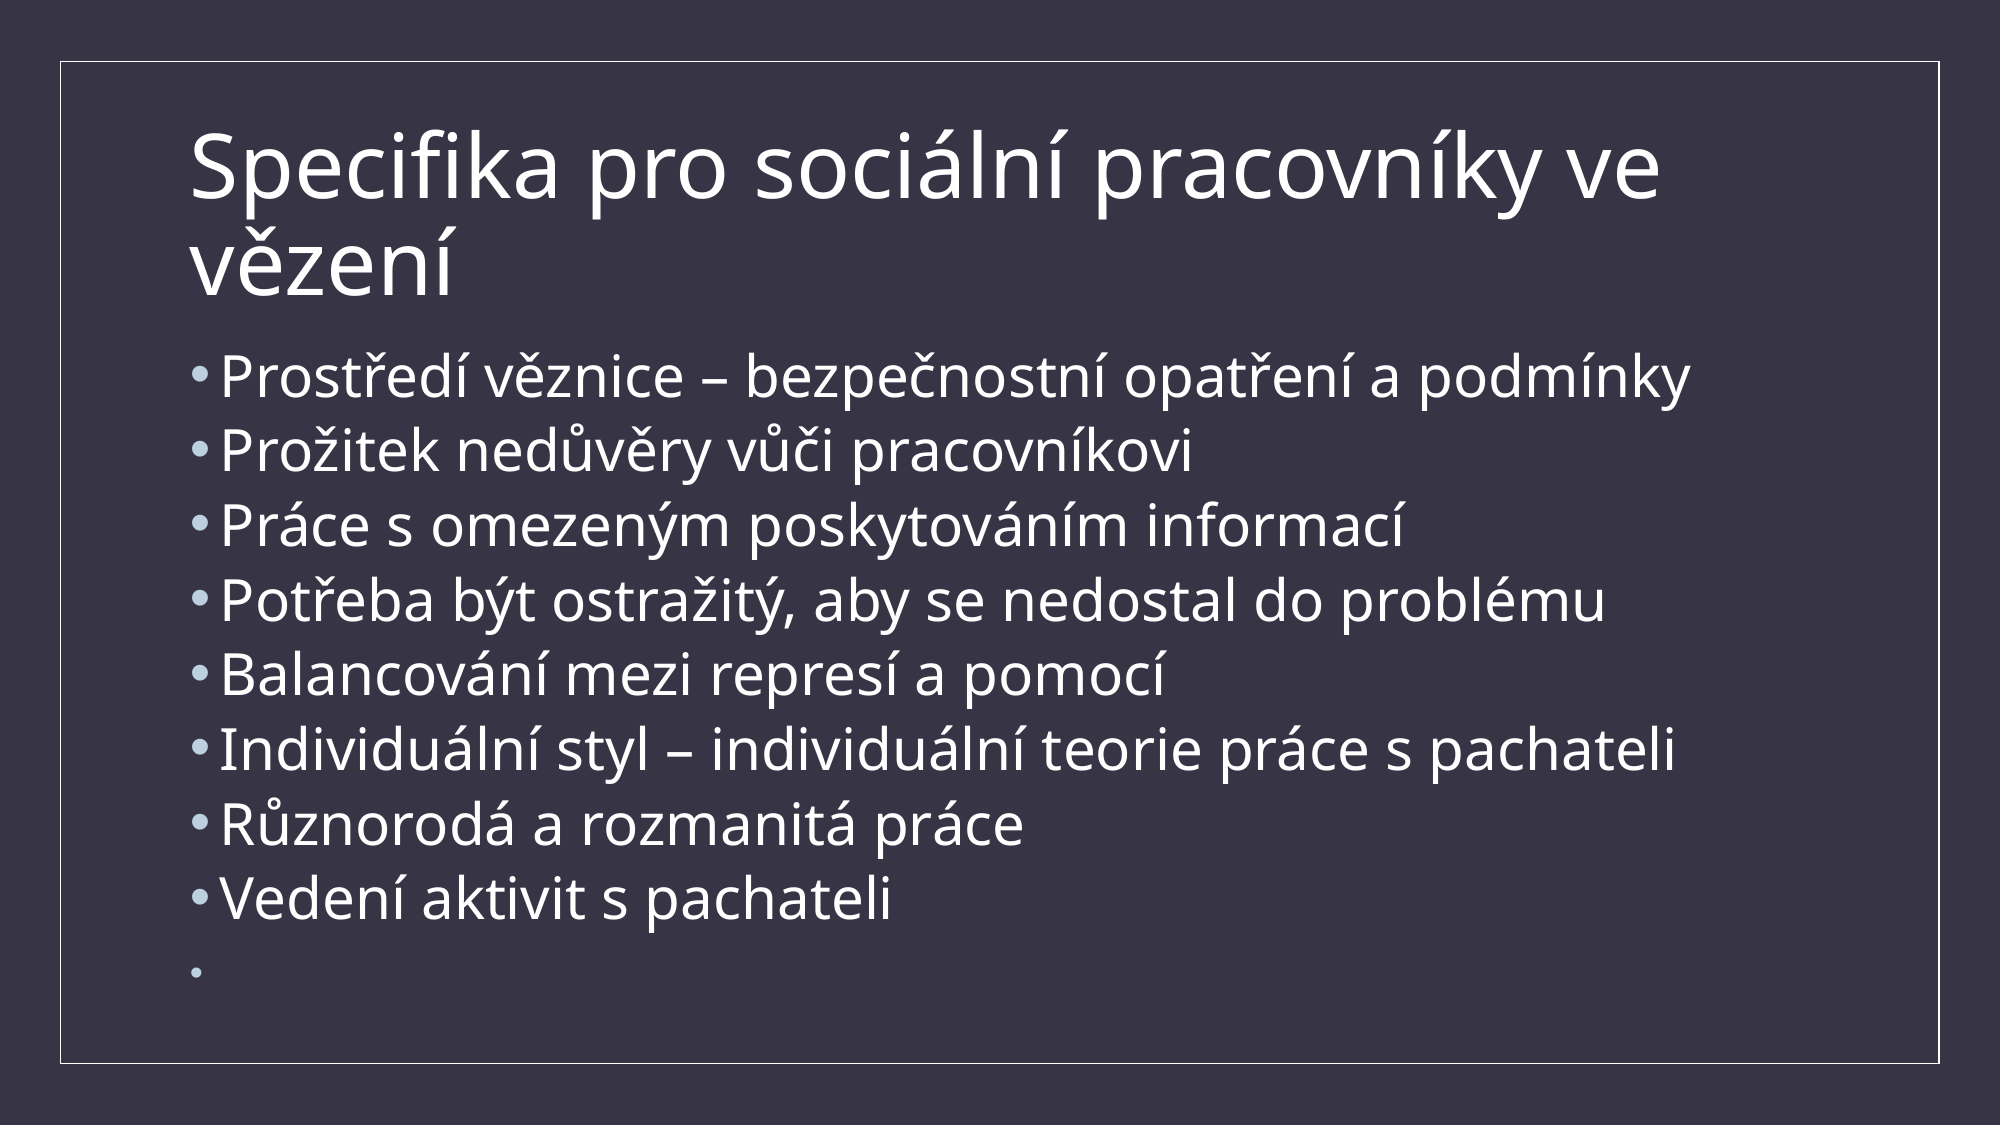

# Specifika pro sociální pracovníky ve vězení
Prostředí věznice – bezpečnostní opatření a podmínky
Prožitek nedůvěry vůči pracovníkovi
Práce s omezeným poskytováním informací
Potřeba být ostražitý, aby se nedostal do problému
Balancování mezi represí a pomocí
Individuální styl – individuální teorie práce s pachateli
Různorodá a rozmanitá práce
Vedení aktivit s pachateli